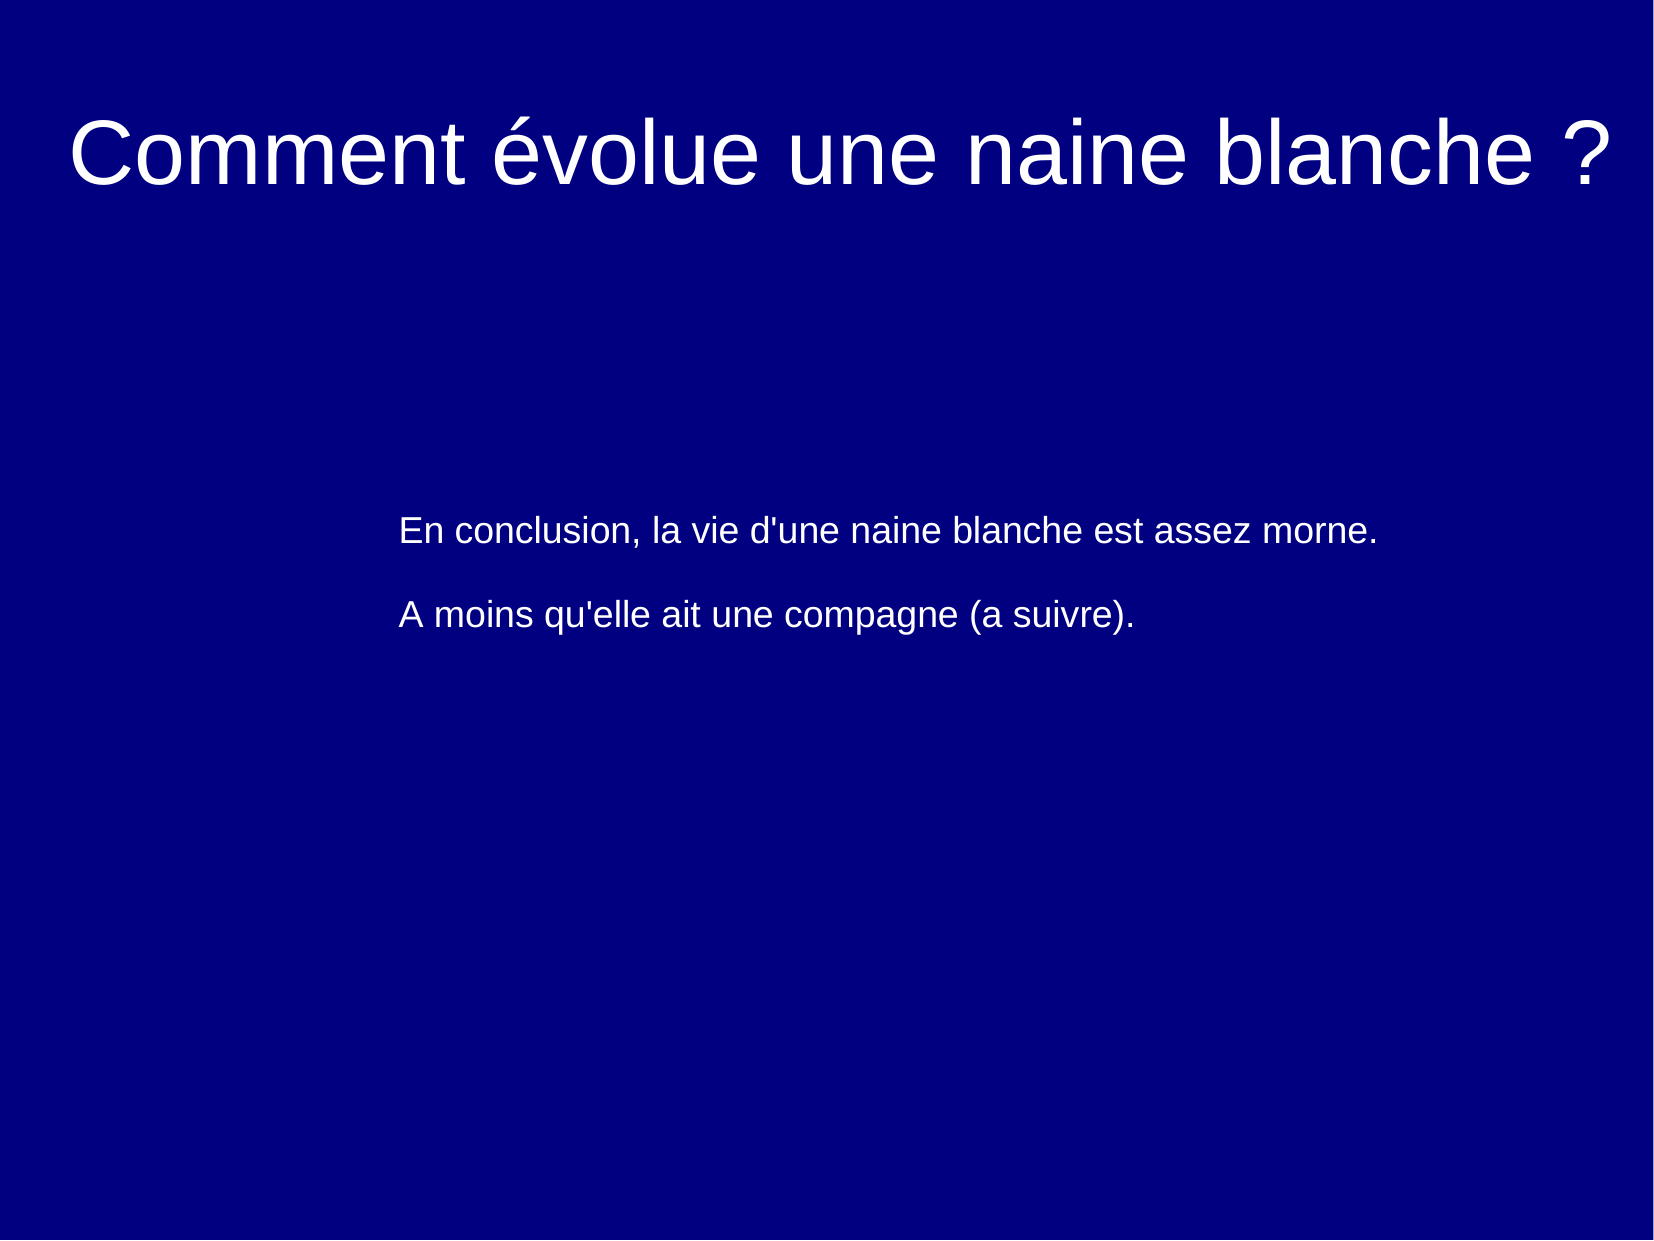

# Comment évolue une naine blanche ?
En conclusion, la vie d'une naine blanche est assez morne.
A moins qu'elle ait une compagne (a suivre).